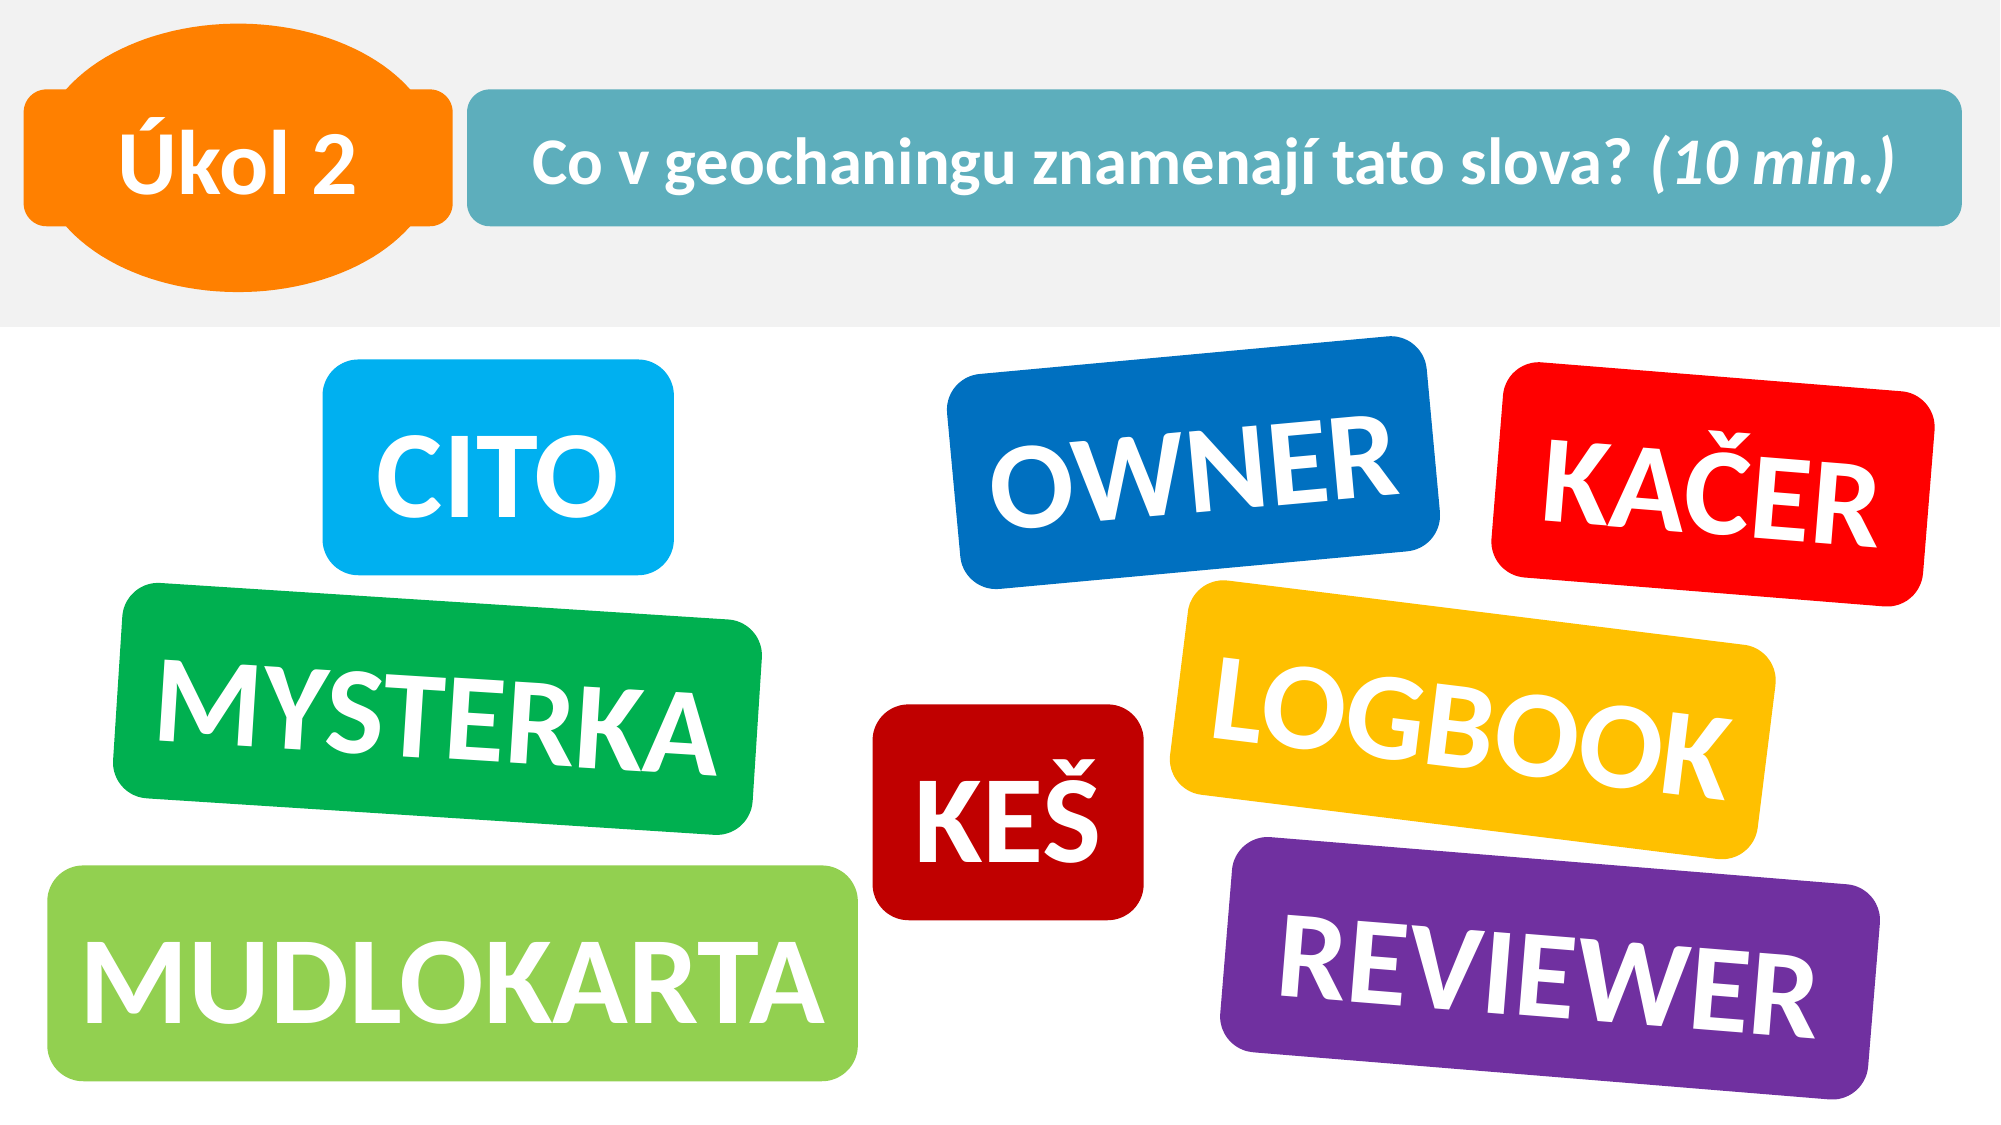

Úkol 2
Úkol č. 1
Co v geochaningu znamenají tato slova? (10 min.)
OWNER
CITO
KAČER
MYSTERKA
LOGBOOK
KEŠ
REVIEWER
MUDLOKARTA